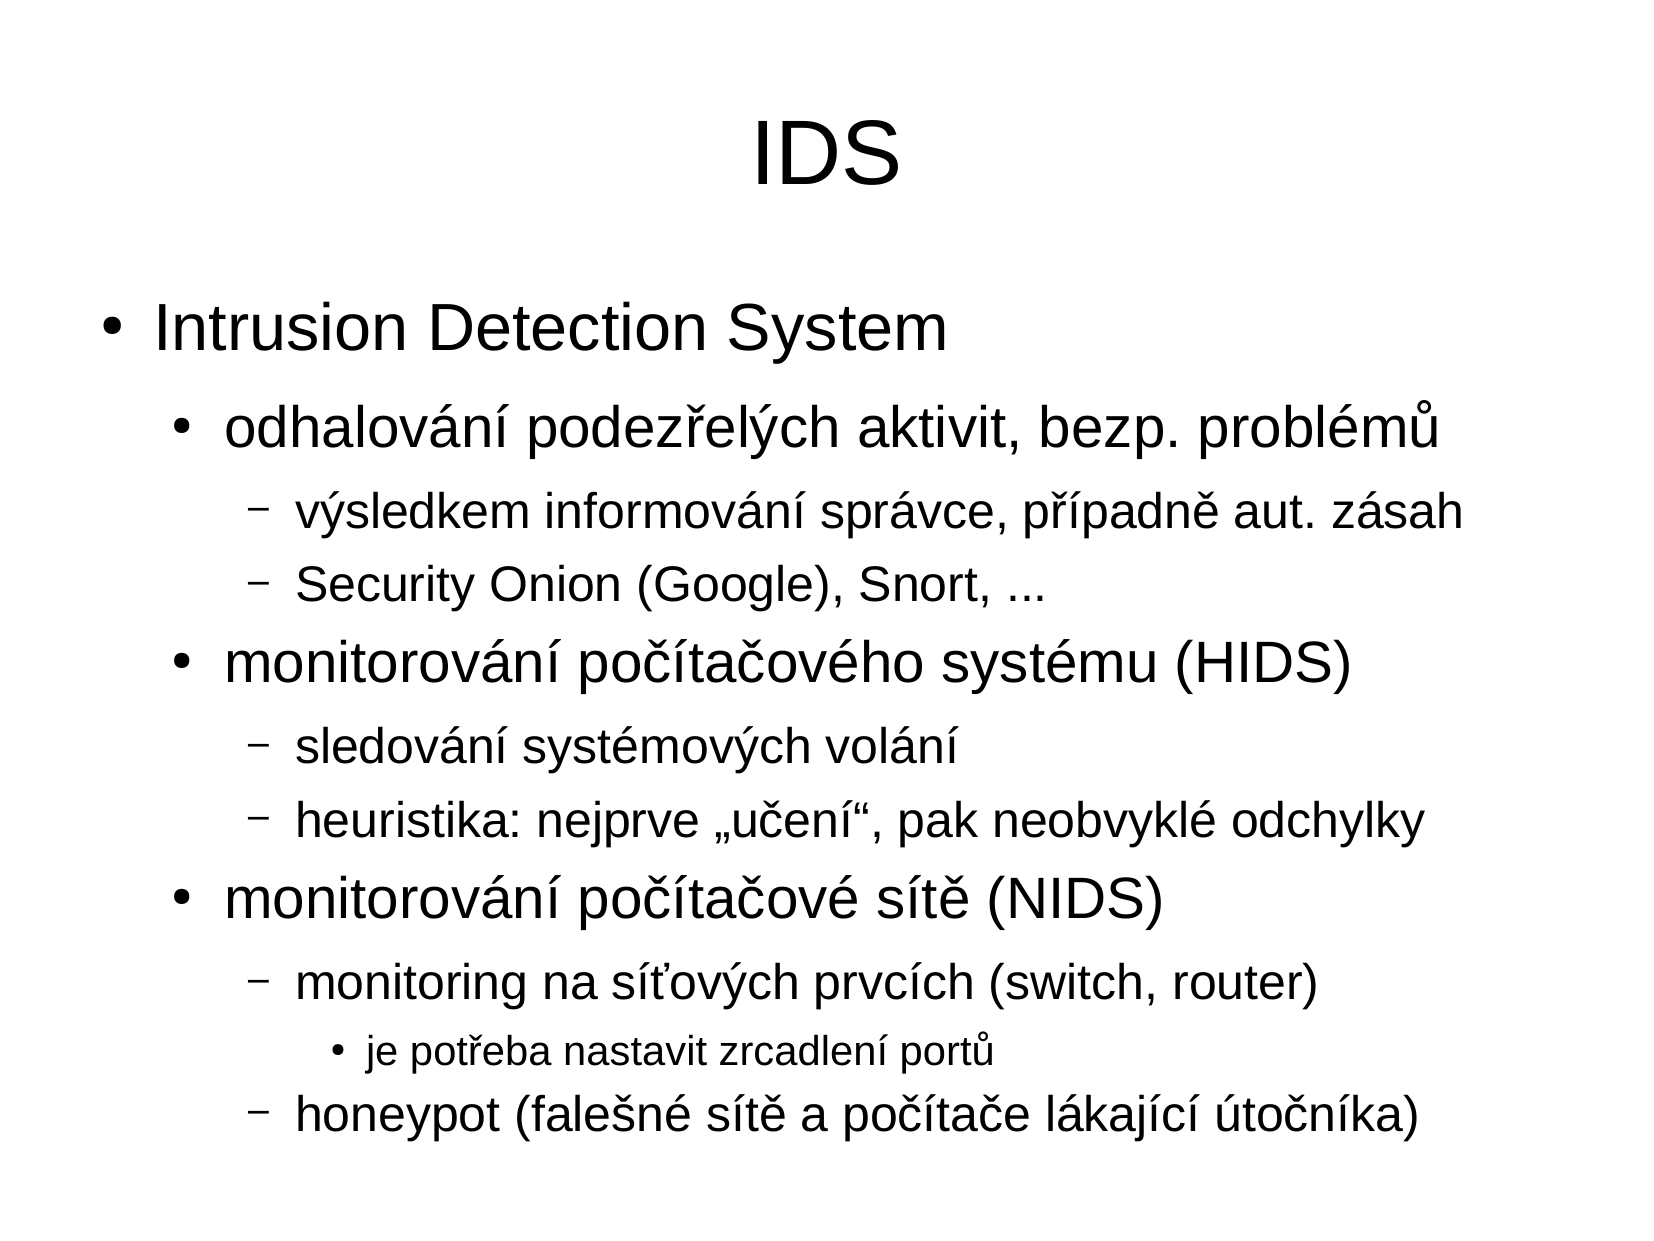

# IDS
Intrusion Detection System
odhalování podezřelých aktivit, bezp. problémů
výsledkem informování správce, případně aut. zásah
Security Onion (Google), Snort, ...
monitorování počítačového systému (HIDS)
sledování systémových volání
heuristika: nejprve „učení“, pak neobvyklé odchylky
monitorování počítačové sítě (NIDS)
monitoring na síťových prvcích (switch, router)
je potřeba nastavit zrcadlení portů
honeypot (falešné sítě a počítače lákající útočníka)